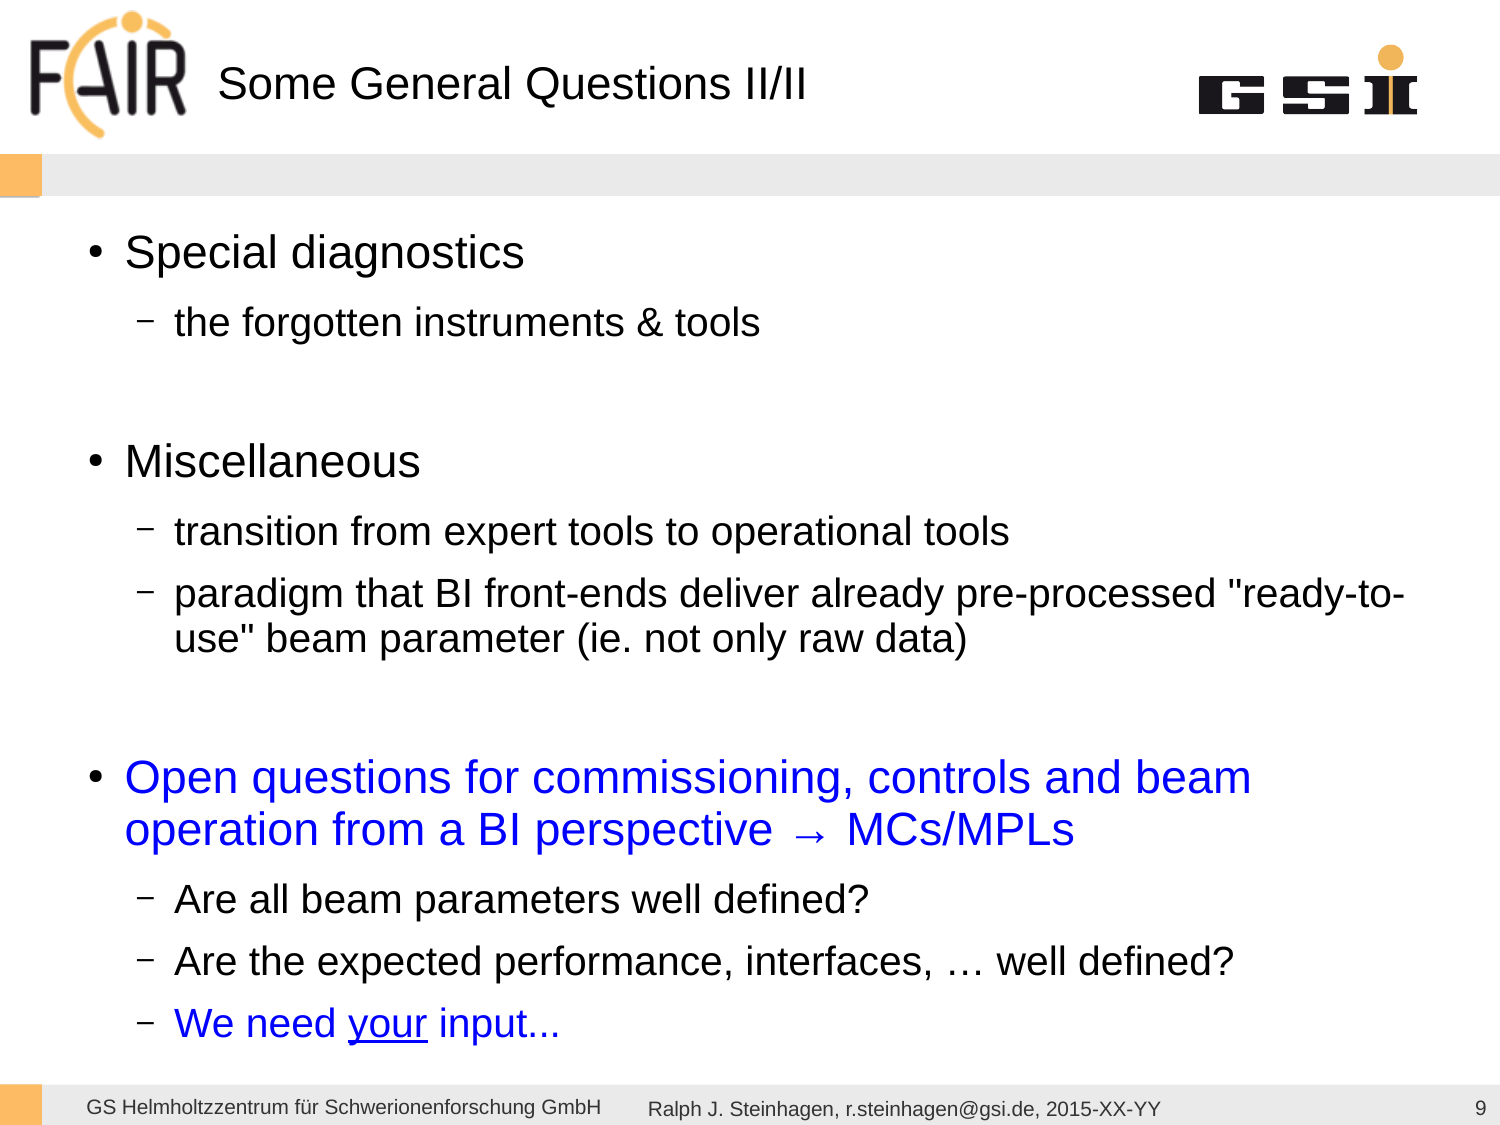

# Some General Questions II/II
Special diagnostics
the forgotten instruments & tools
Miscellaneous
transition from expert tools to operational tools
paradigm that BI front-ends deliver already pre-processed "ready-to-use" beam parameter (ie. not only raw data)
Open questions for commissioning, controls and beam operation from a BI perspective → MCs/MPLs
Are all beam parameters well defined?
Are the expected performance, interfaces, … well defined?
We need your input...